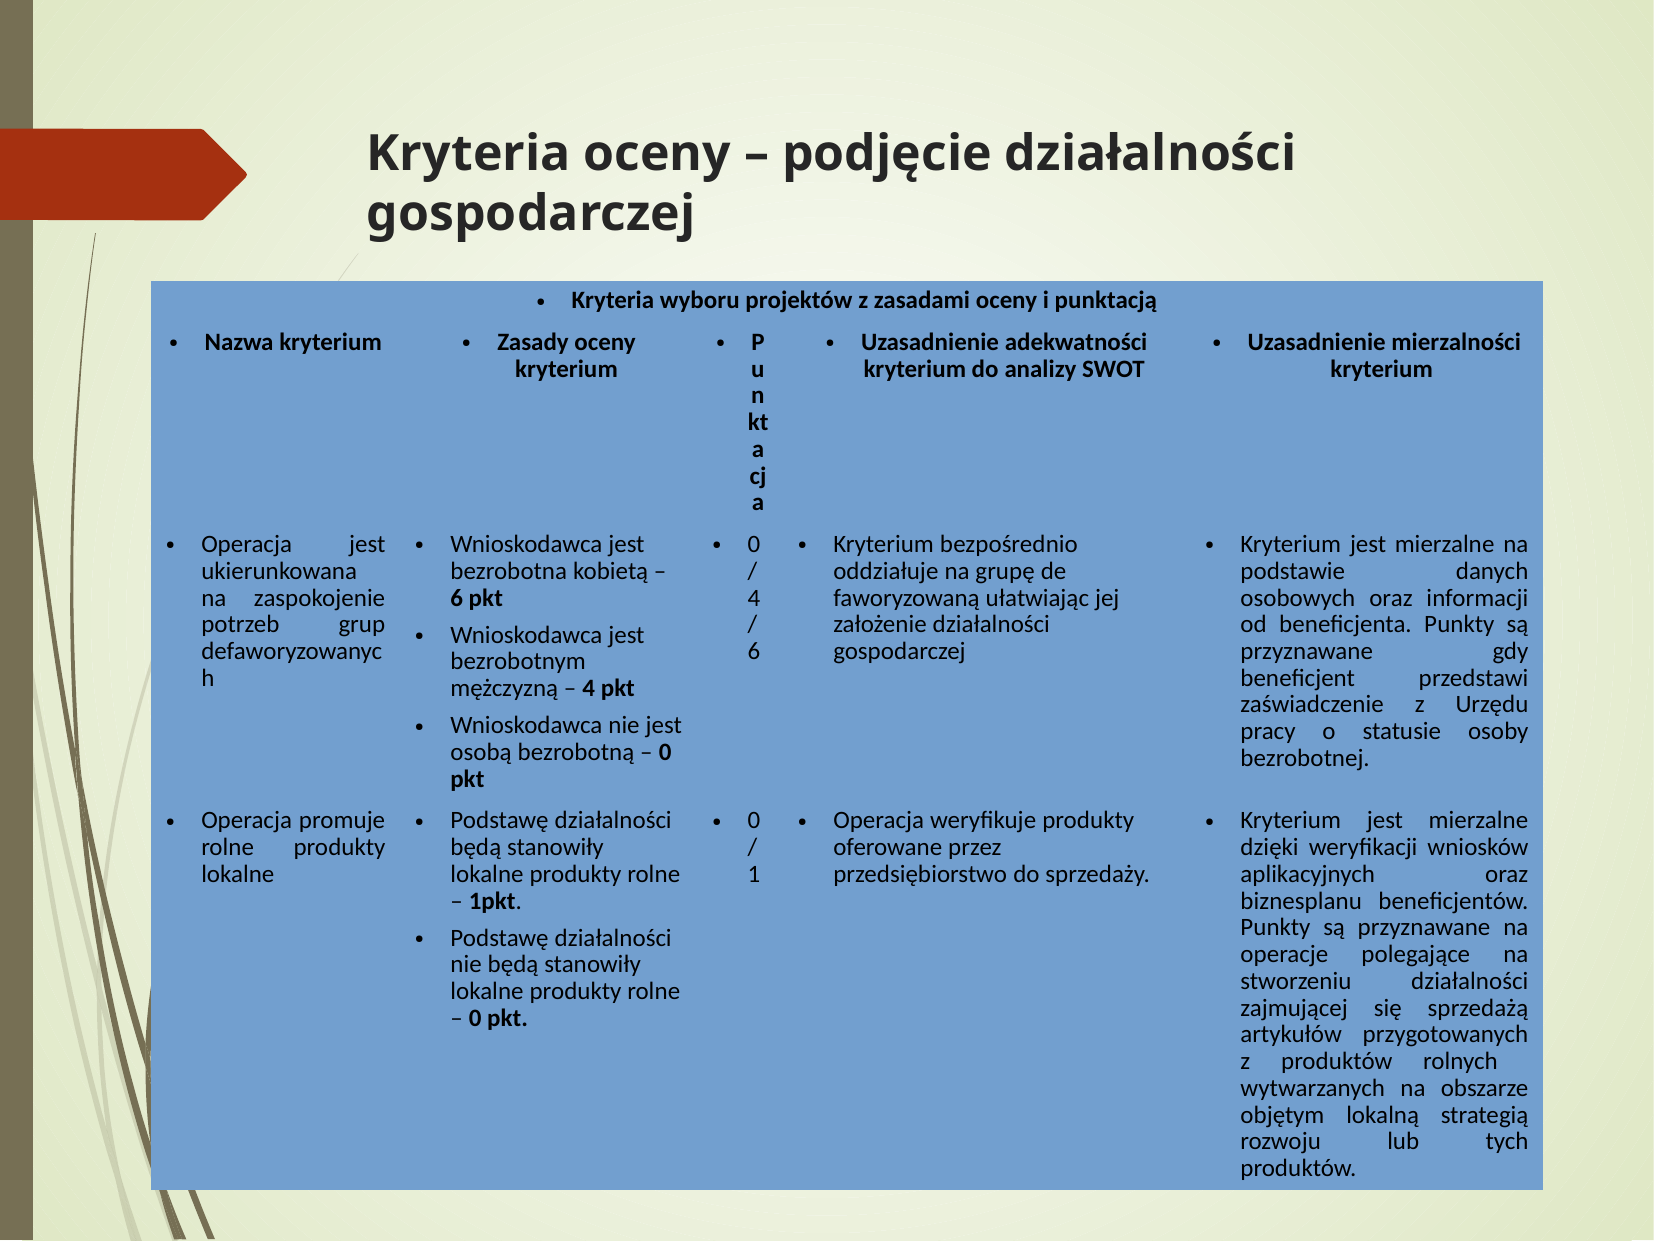

# Kryteria oceny – podjęcie działalności gospodarczej
| Kryteria wyboru projektów z zasadami oceny i punktacją | | | | |
| --- | --- | --- | --- | --- |
| Nazwa kryterium | Zasady oceny kryterium | Punktacja | Uzasadnienie adekwatności kryterium do analizy SWOT | Uzasadnienie mierzalności kryterium |
| Operacja jest ukierunkowana na zaspokojenie potrzeb grup defaworyzowanych | Wnioskodawca jest bezrobotna kobietą – 6 pkt Wnioskodawca jest bezrobotnym mężczyzną – 4 pkt Wnioskodawca nie jest osobą bezrobotną – 0 pkt | 0/4/6 | Kryterium bezpośrednio oddziałuje na grupę de faworyzowaną ułatwiając jej założenie działalności gospodarczej | Kryterium jest mierzalne na podstawie danych osobowych oraz informacji od beneficjenta. Punkty są przyznawane gdy beneficjent przedstawi zaświadczenie z Urzędu pracy o statusie osoby bezrobotnej. |
| Operacja promuje rolne produkty lokalne | Podstawę działalności będą stanowiły lokalne produkty rolne – 1pkt. Podstawę działalności nie będą stanowiły lokalne produkty rolne – 0 pkt. | 0/1 | Operacja weryfikuje produkty oferowane przez przedsiębiorstwo do sprzedaży. | Kryterium jest mierzalne dzięki weryfikacji wniosków aplikacyjnych oraz biznesplanu beneficjentów. Punkty są przyznawane na operacje polegające na stworzeniu działalności zajmującej się sprzedażą artykułów przygotowanych z produktów rolnych wytwarzanych na obszarze objętym lokalną strategią rozwoju lub tych produktów. |